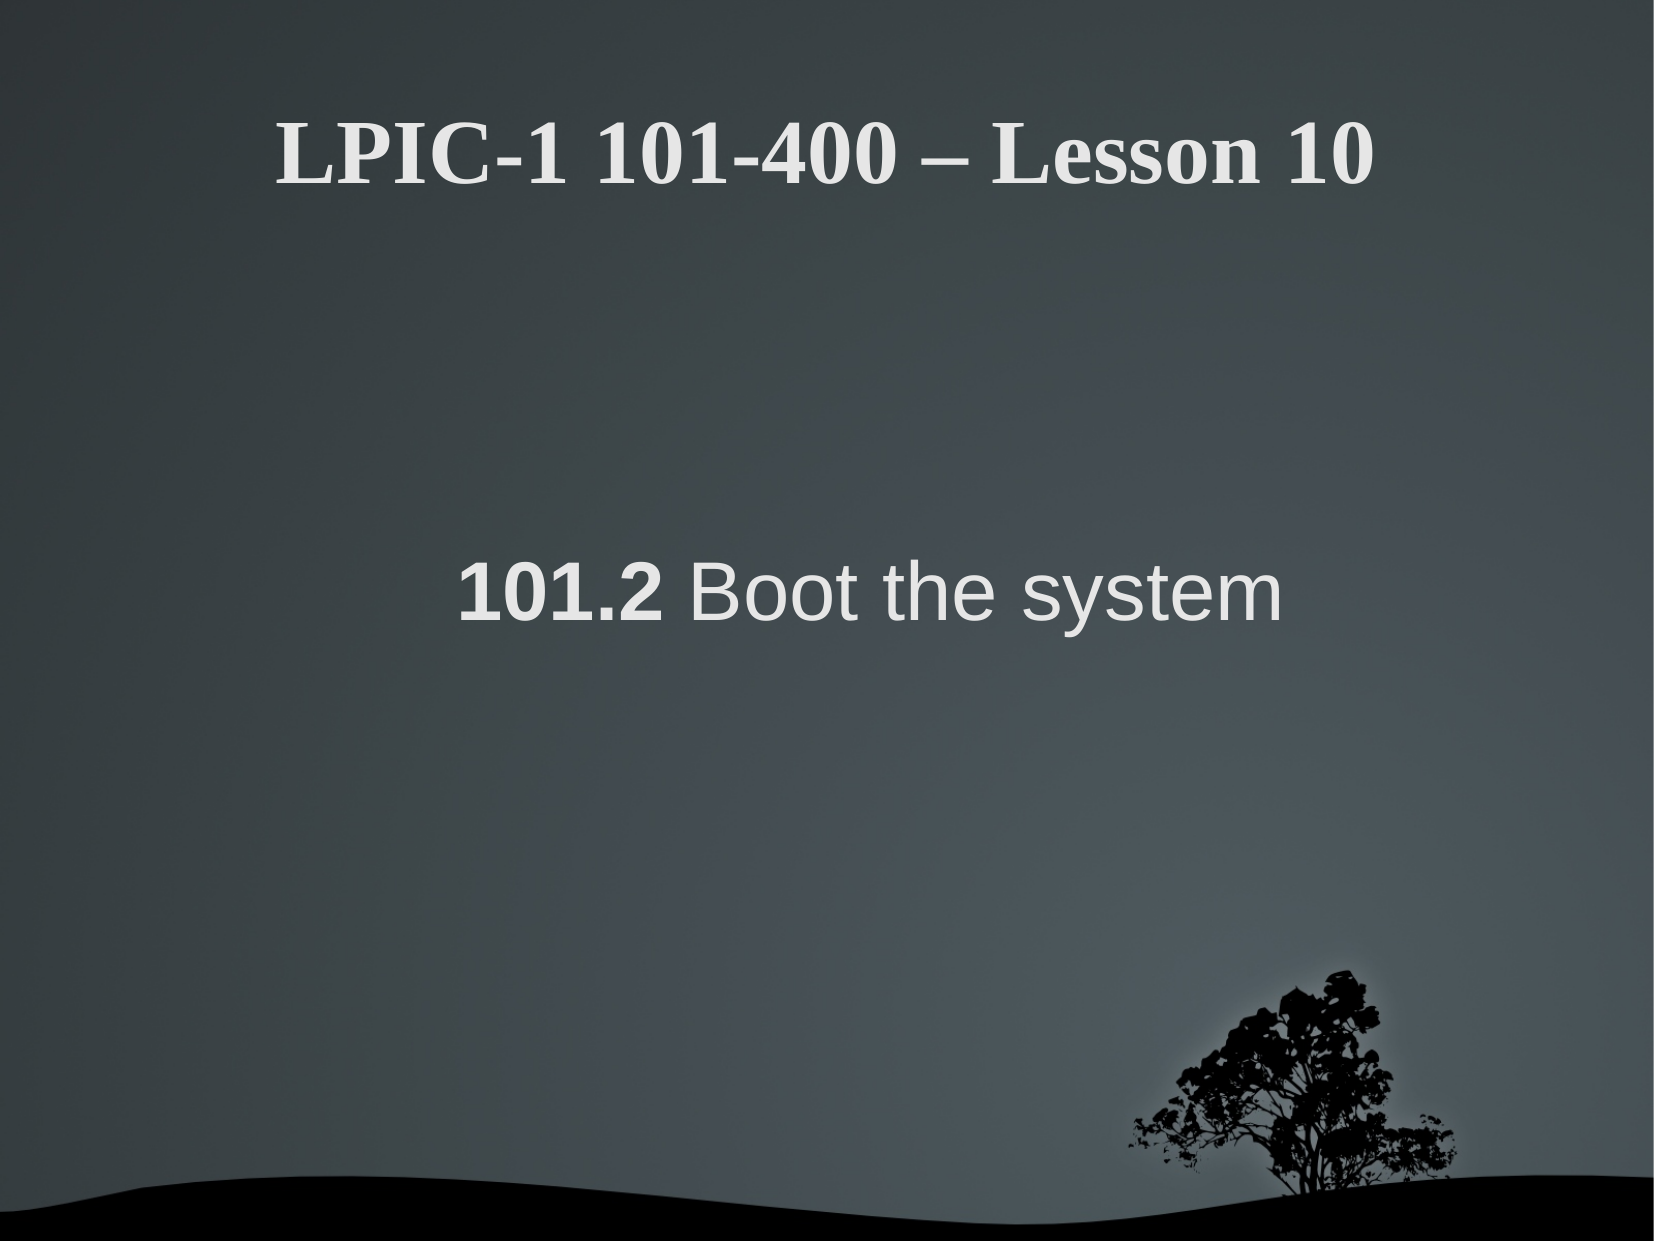

# LPIC-1 101-400 – Lesson 10
101.2 Boot the system